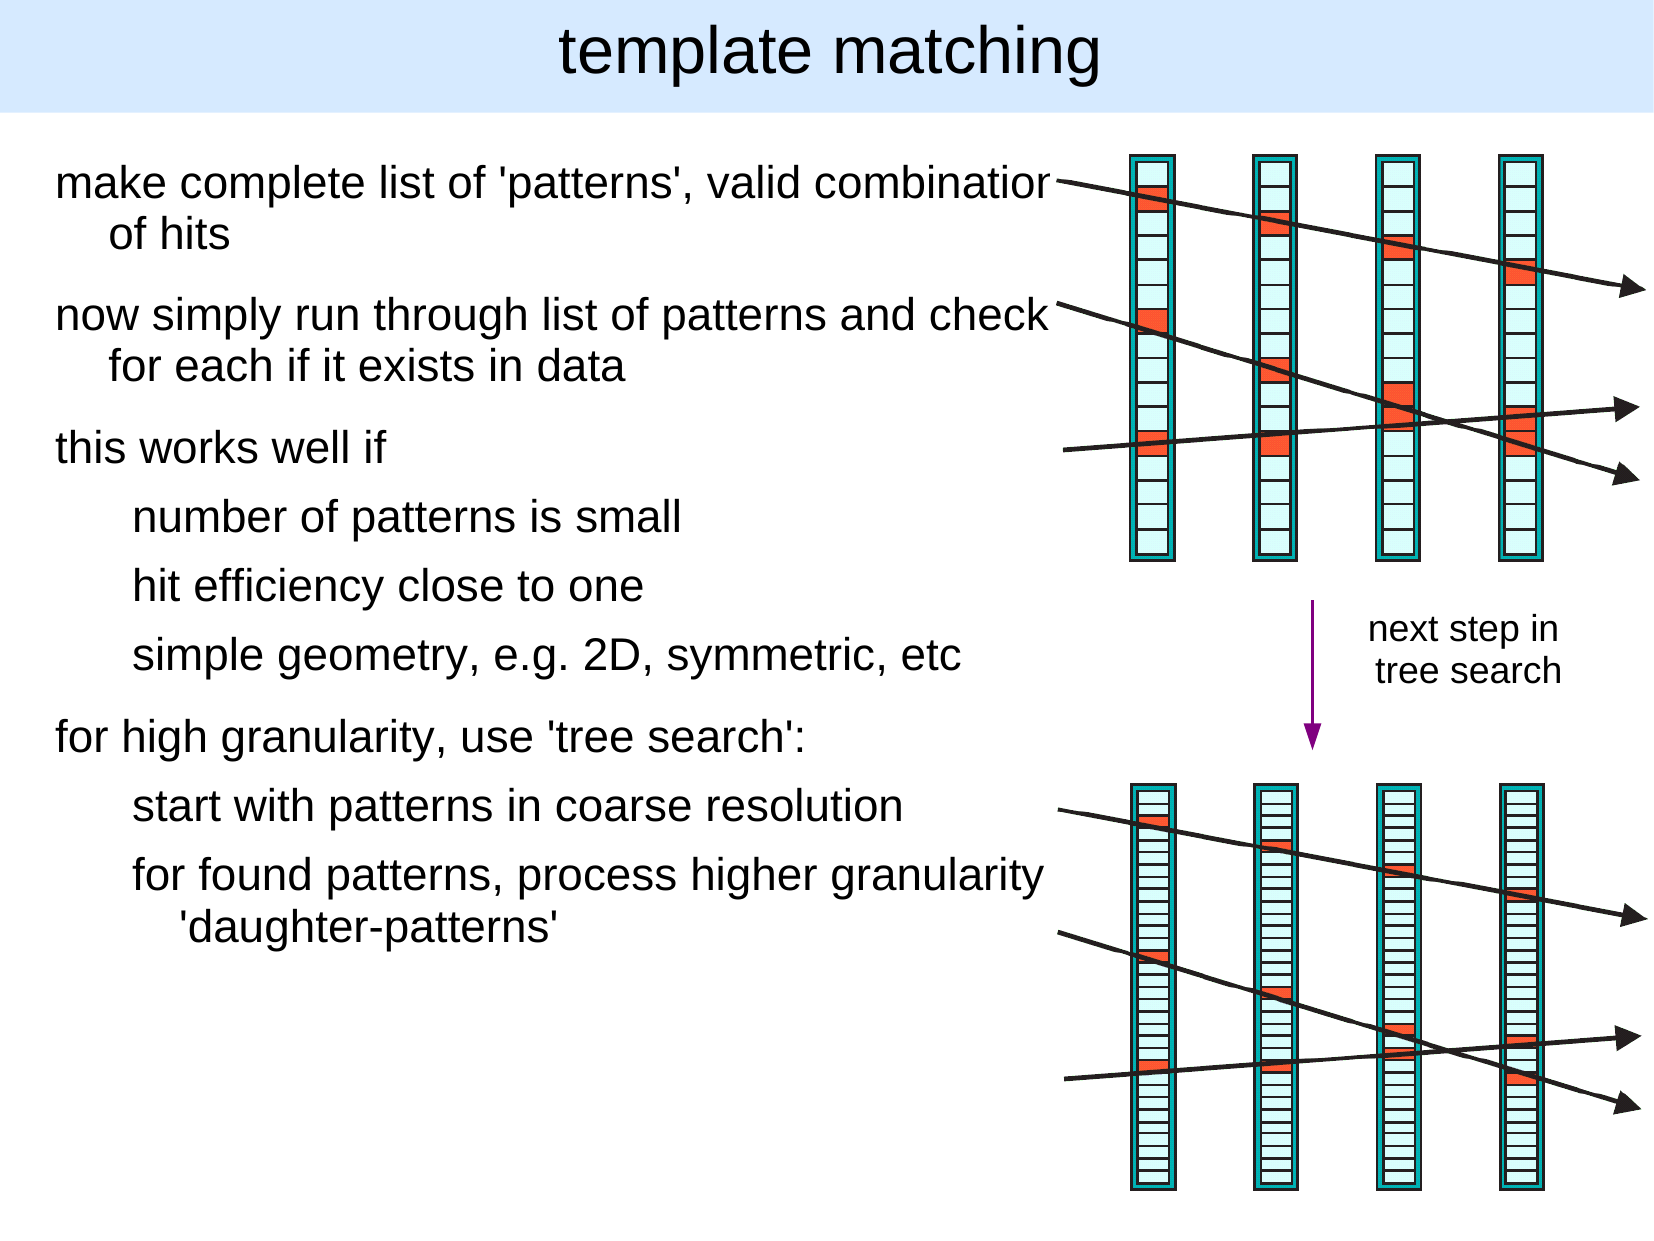

# template matching
make complete list of 'patterns', valid combinations of hits
now simply run through list of patterns and check for each if it exists in data
this works well if
number of patterns is small
hit efficiency close to one
simple geometry, e.g. 2D, symmetric, etc
for high granularity, use 'tree search':
start with patterns in coarse resolution
for found patterns, process higher granularity 'daughter-patterns'
next step in
 tree search